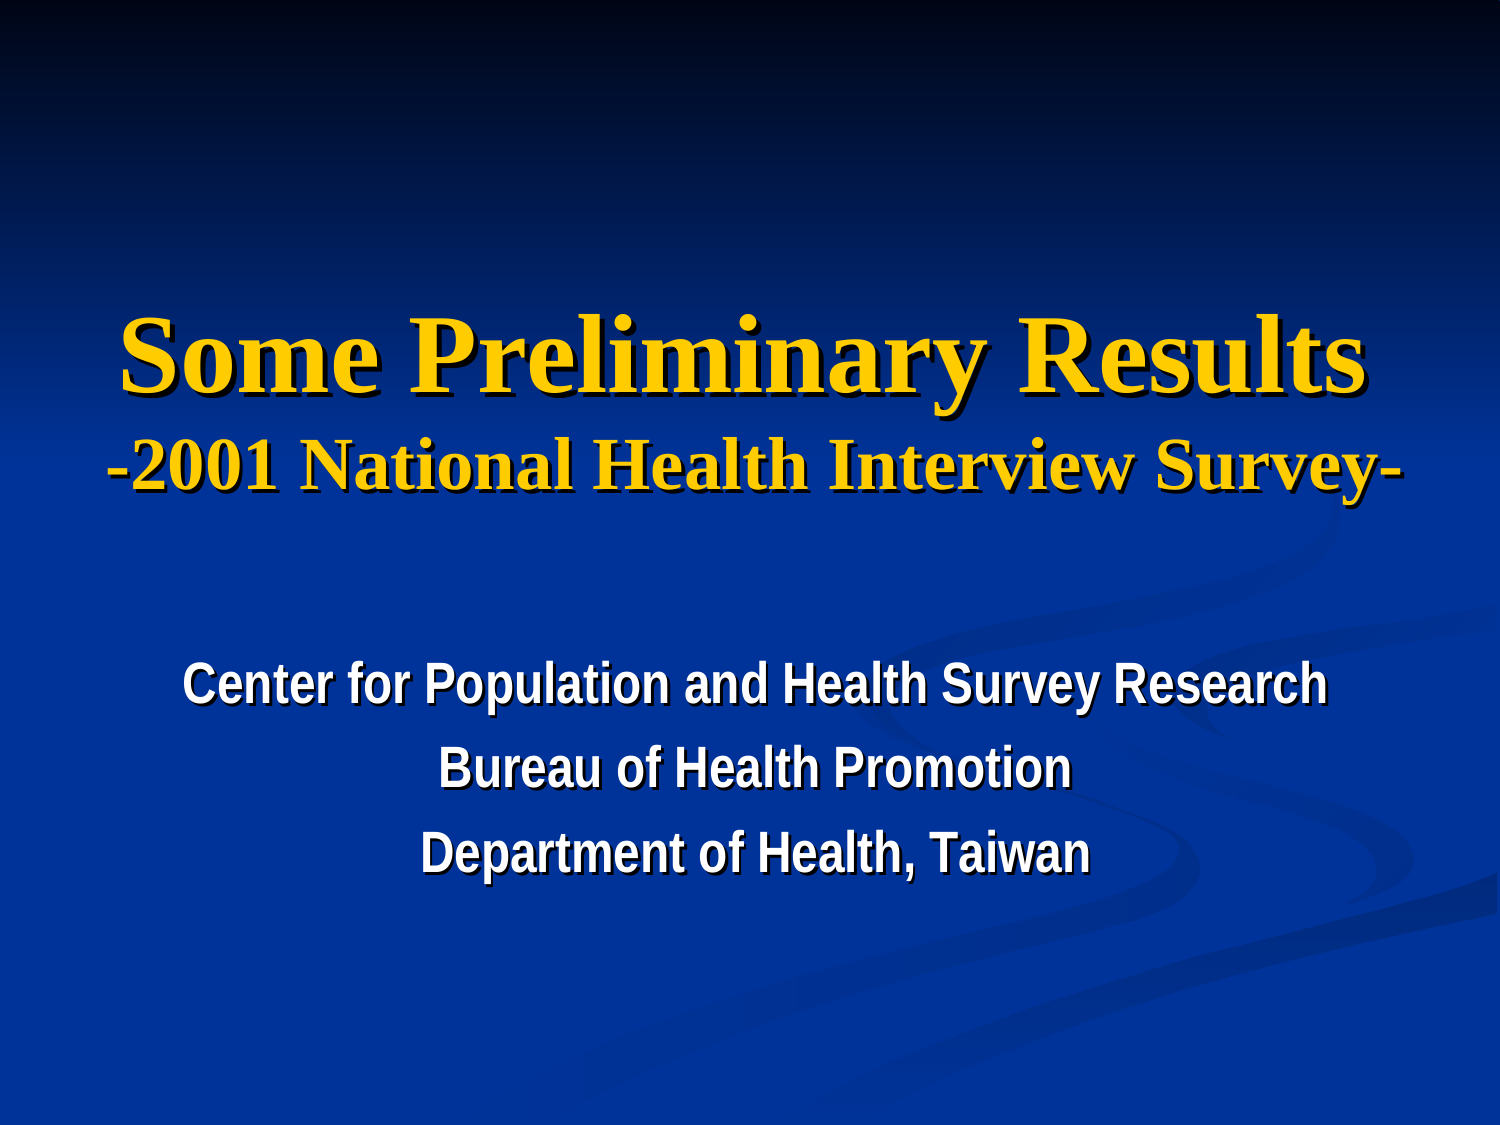

# Some Preliminary Results -2001 National Health Interview Survey-
Center for Population and Health Survey Research
Bureau of Health Promotion
Department of Health, Taiwan